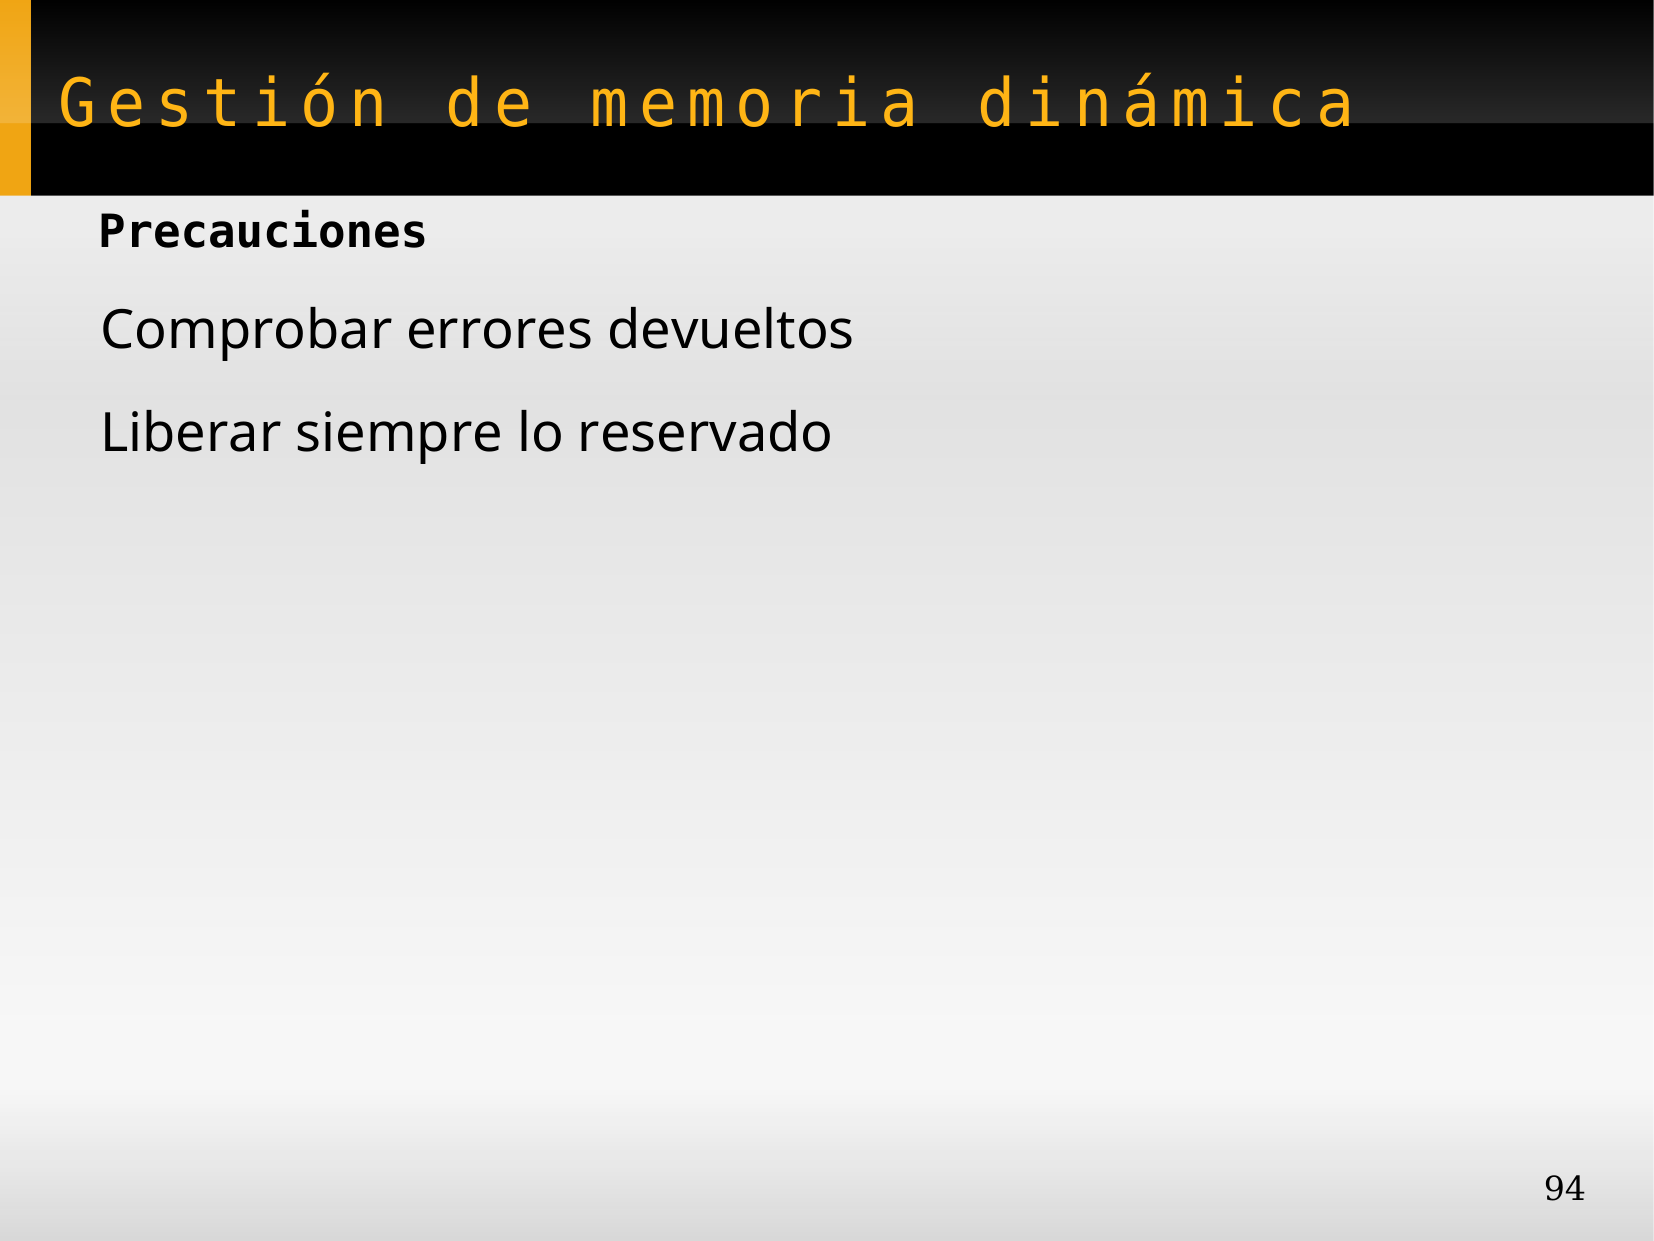

# Gestión de memoria dinámica
Precauciones
Comprobar errores devueltos
Liberar siempre lo reservado
94